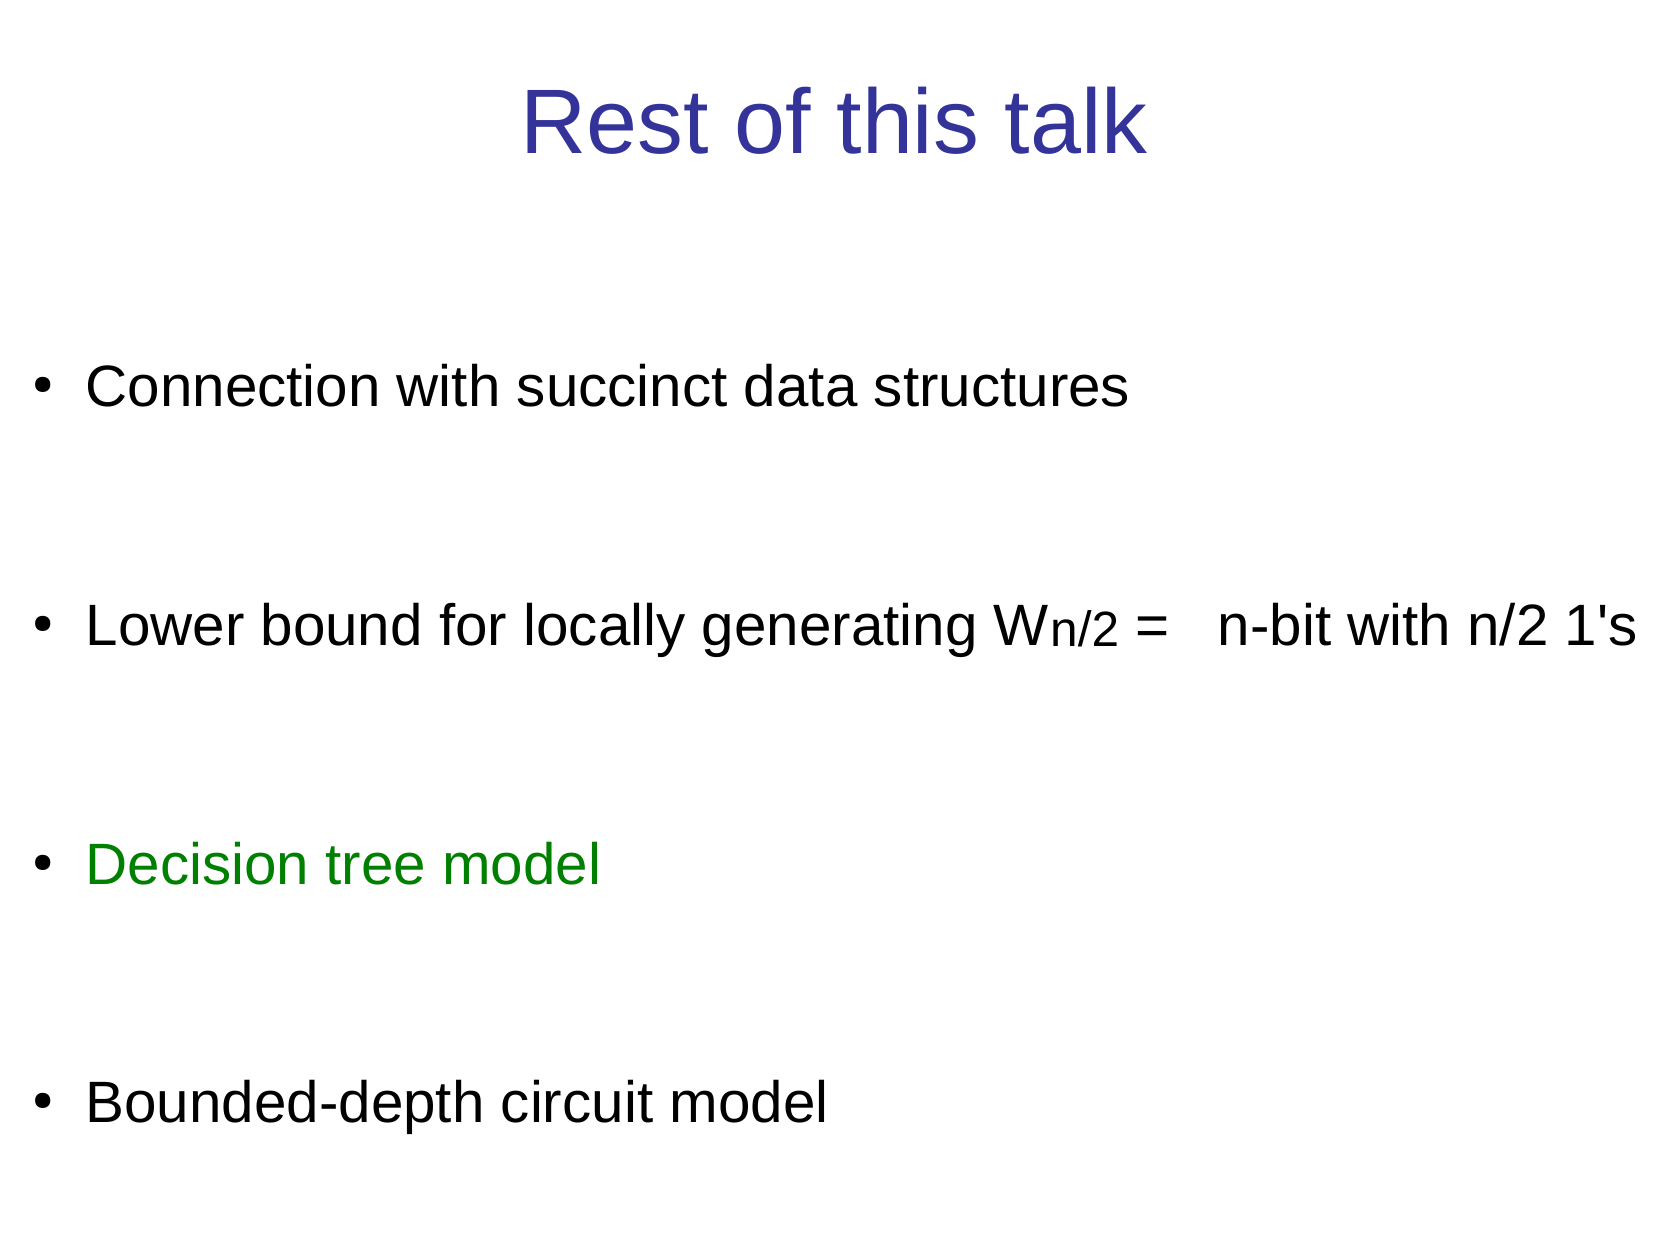

Rest of this talk
# Connection with succinct data structures
Lower bound for locally generating Wn/2 = n-bit with n/2 1's
Decision tree model
Bounded-depth circuit model